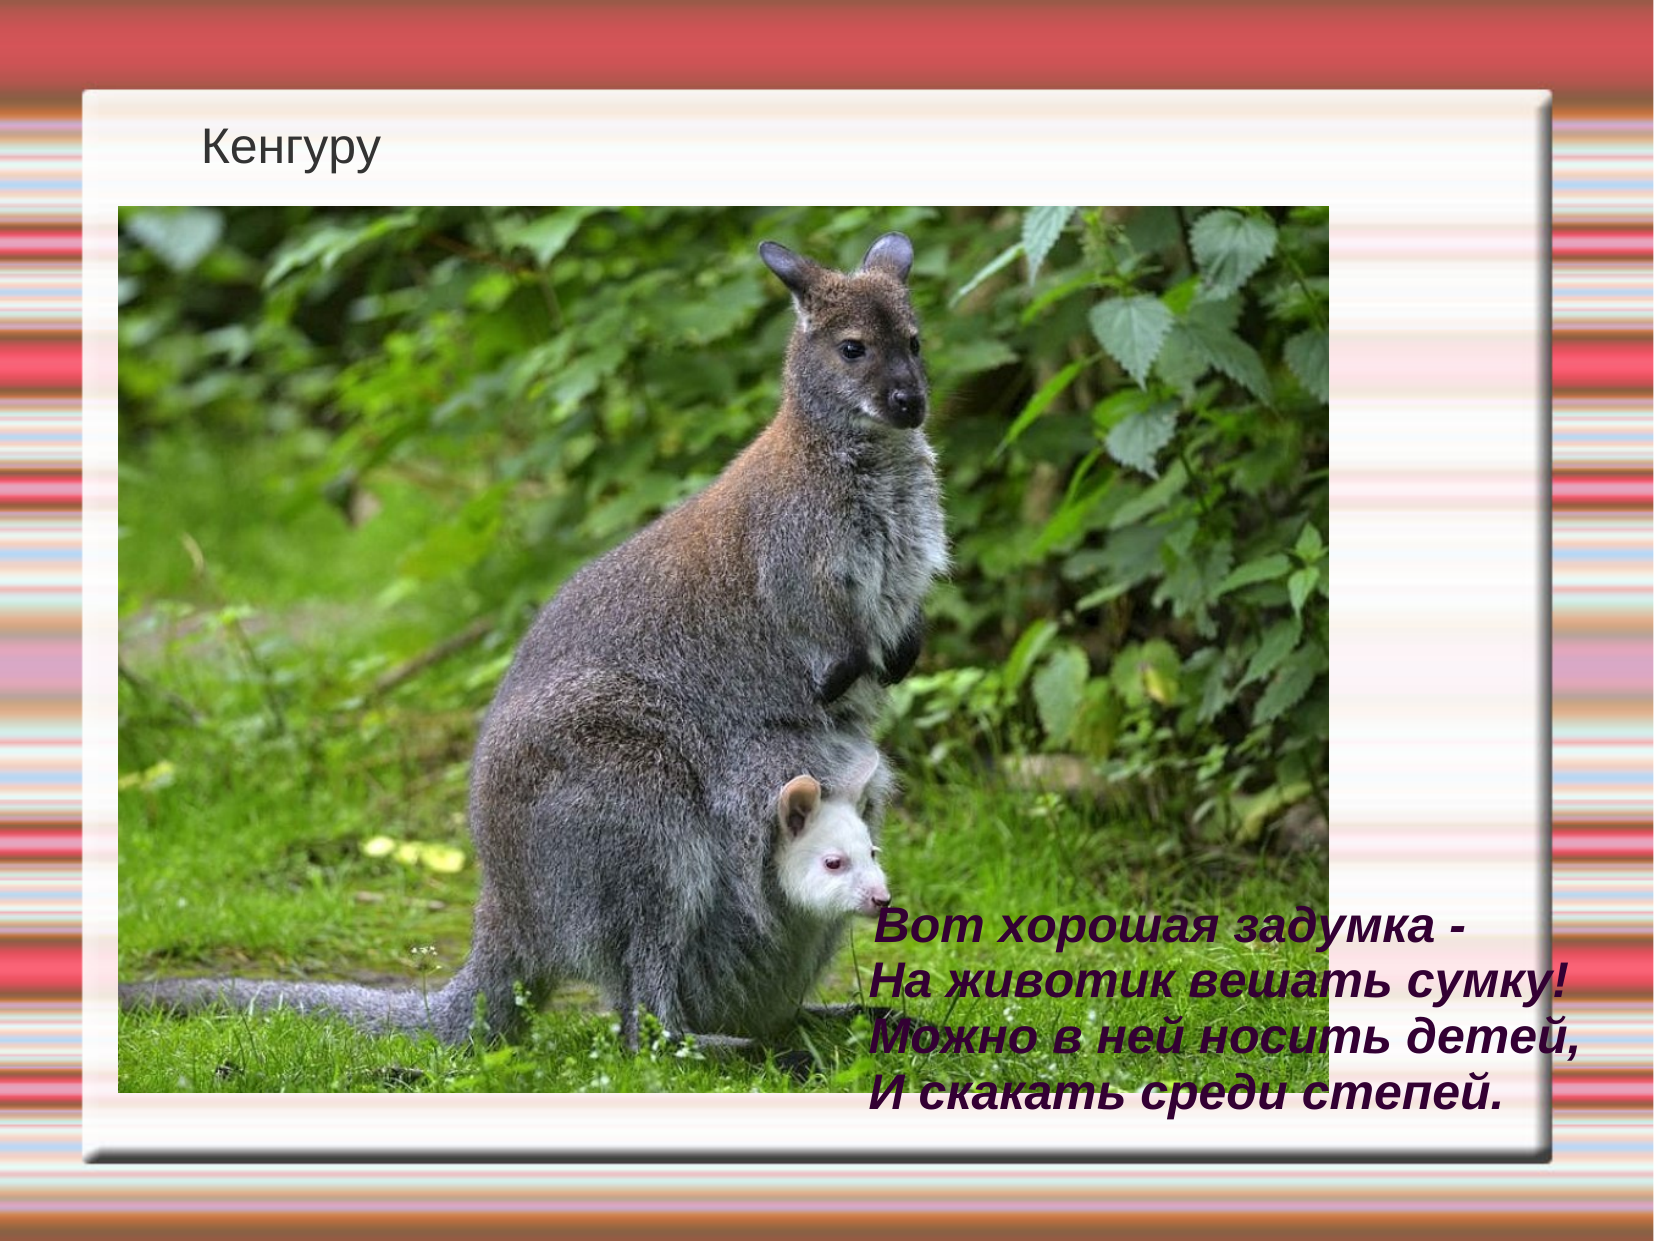

Кенгуру
# Вот хорошая задумка - На животик вешать сумку! Можно в ней носить детей, И скакать среди степей.